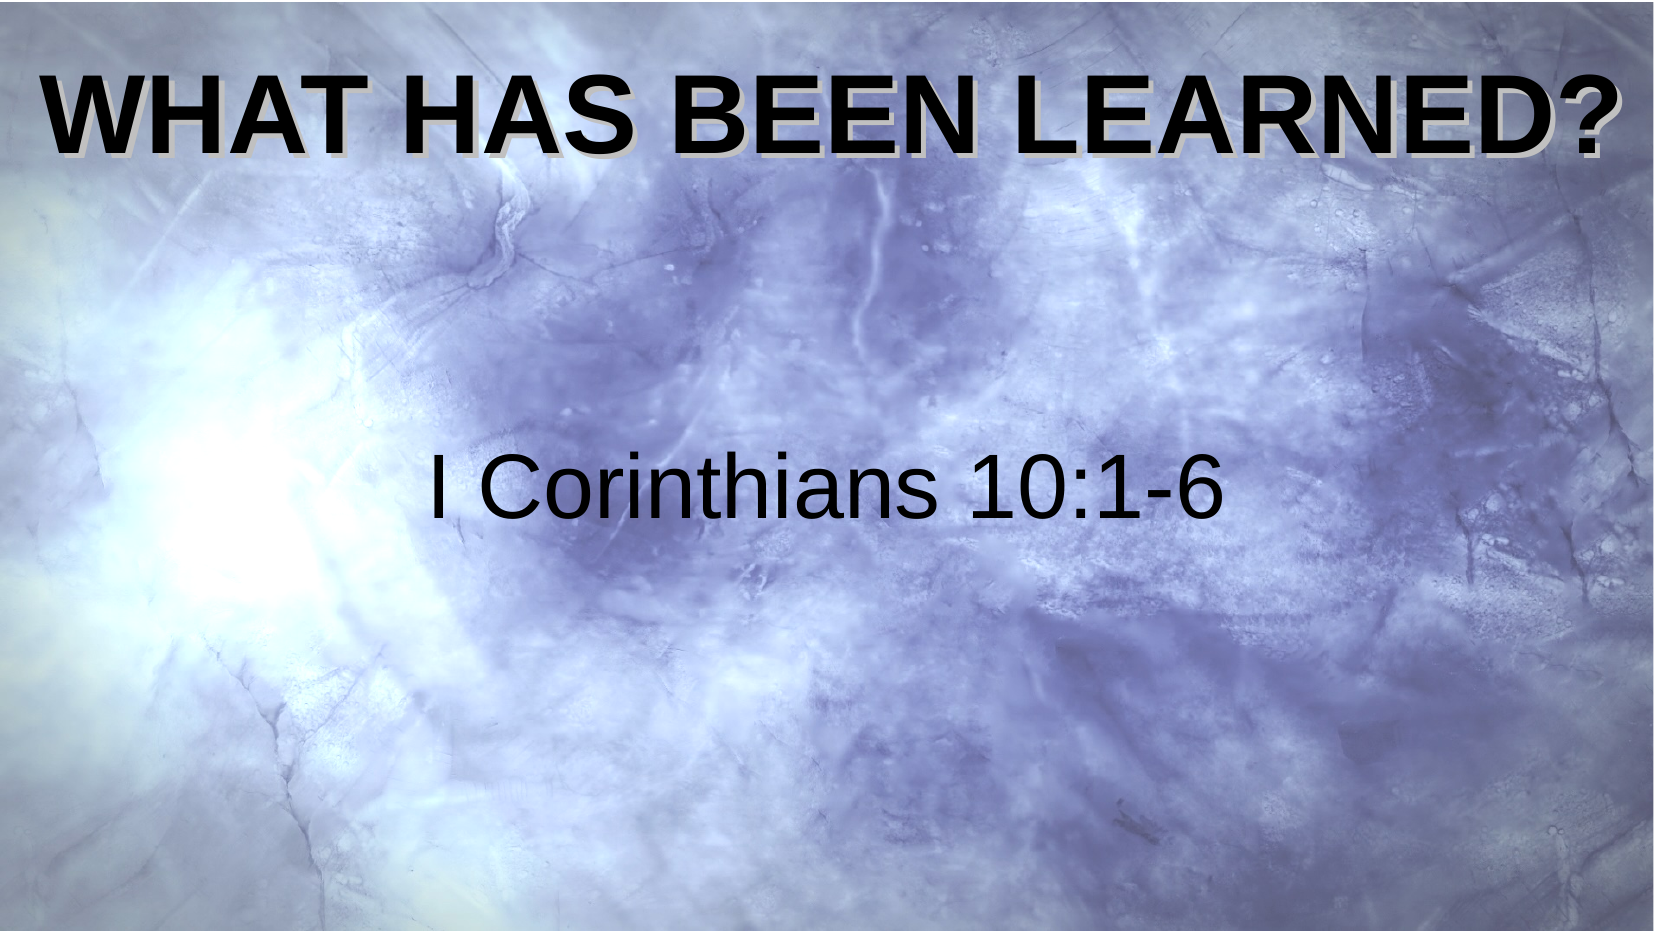

# WHAT HAS BEEN LEARNED?
I Corinthians 10:1-6